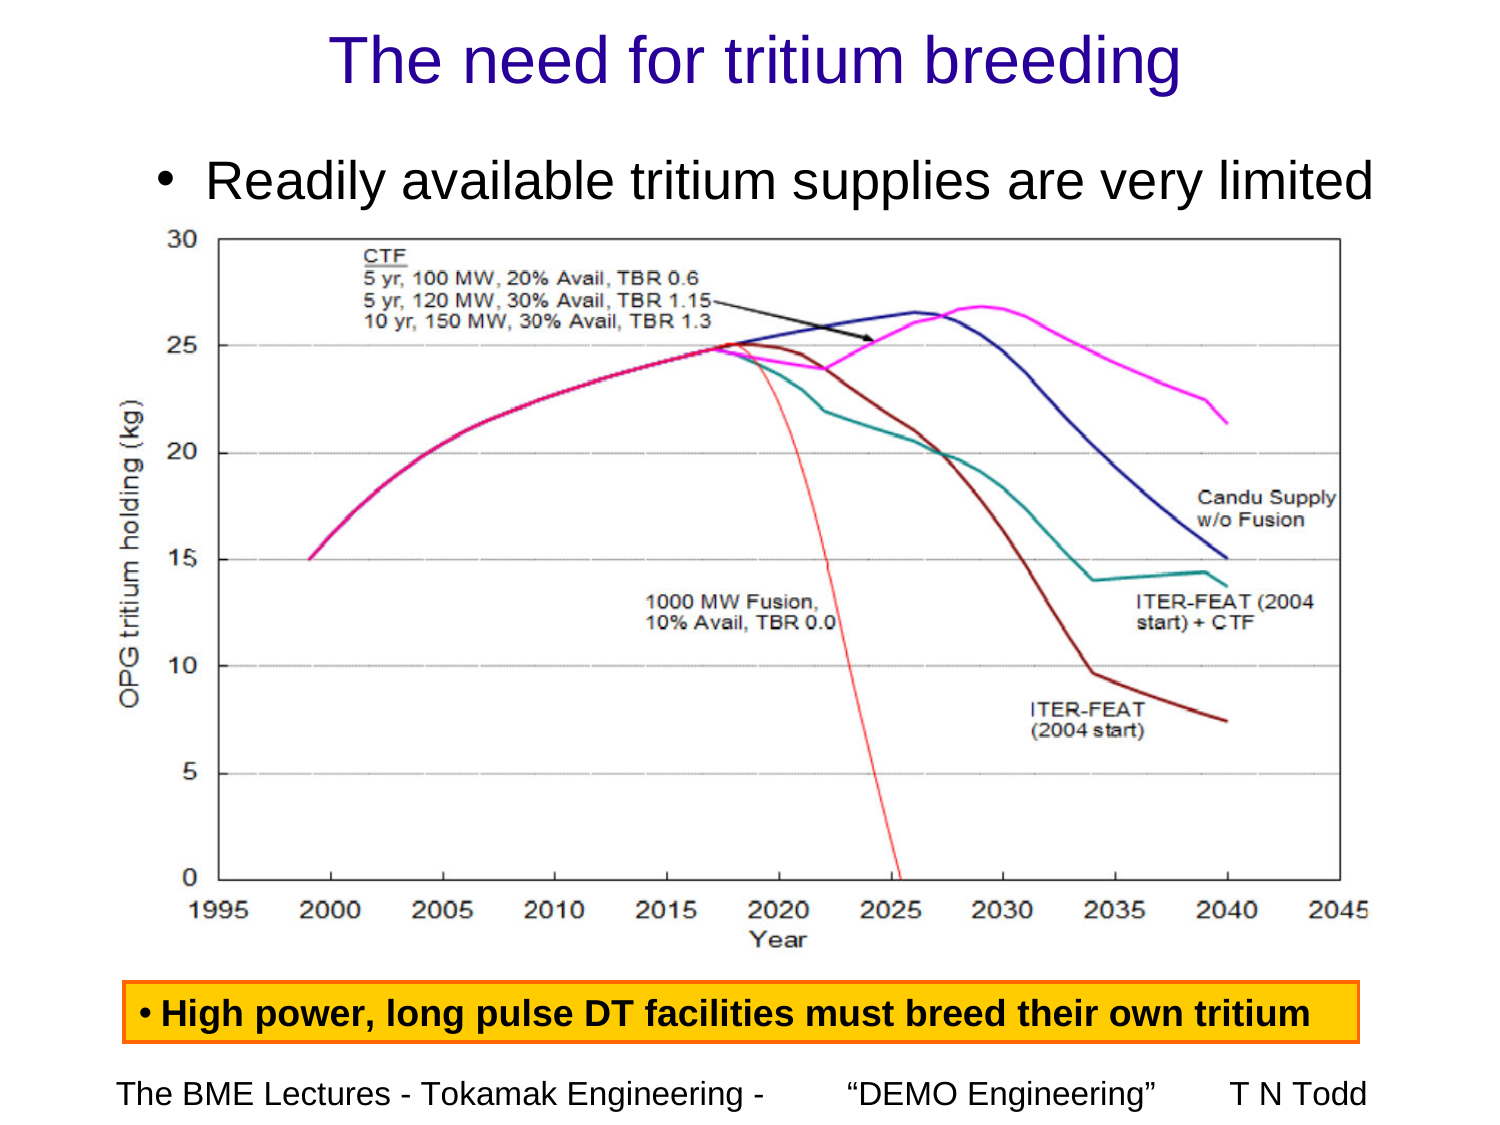

The need for tritium breeding
Readily available tritium supplies are very limited
High power, long pulse DT facilities must breed their own tritium